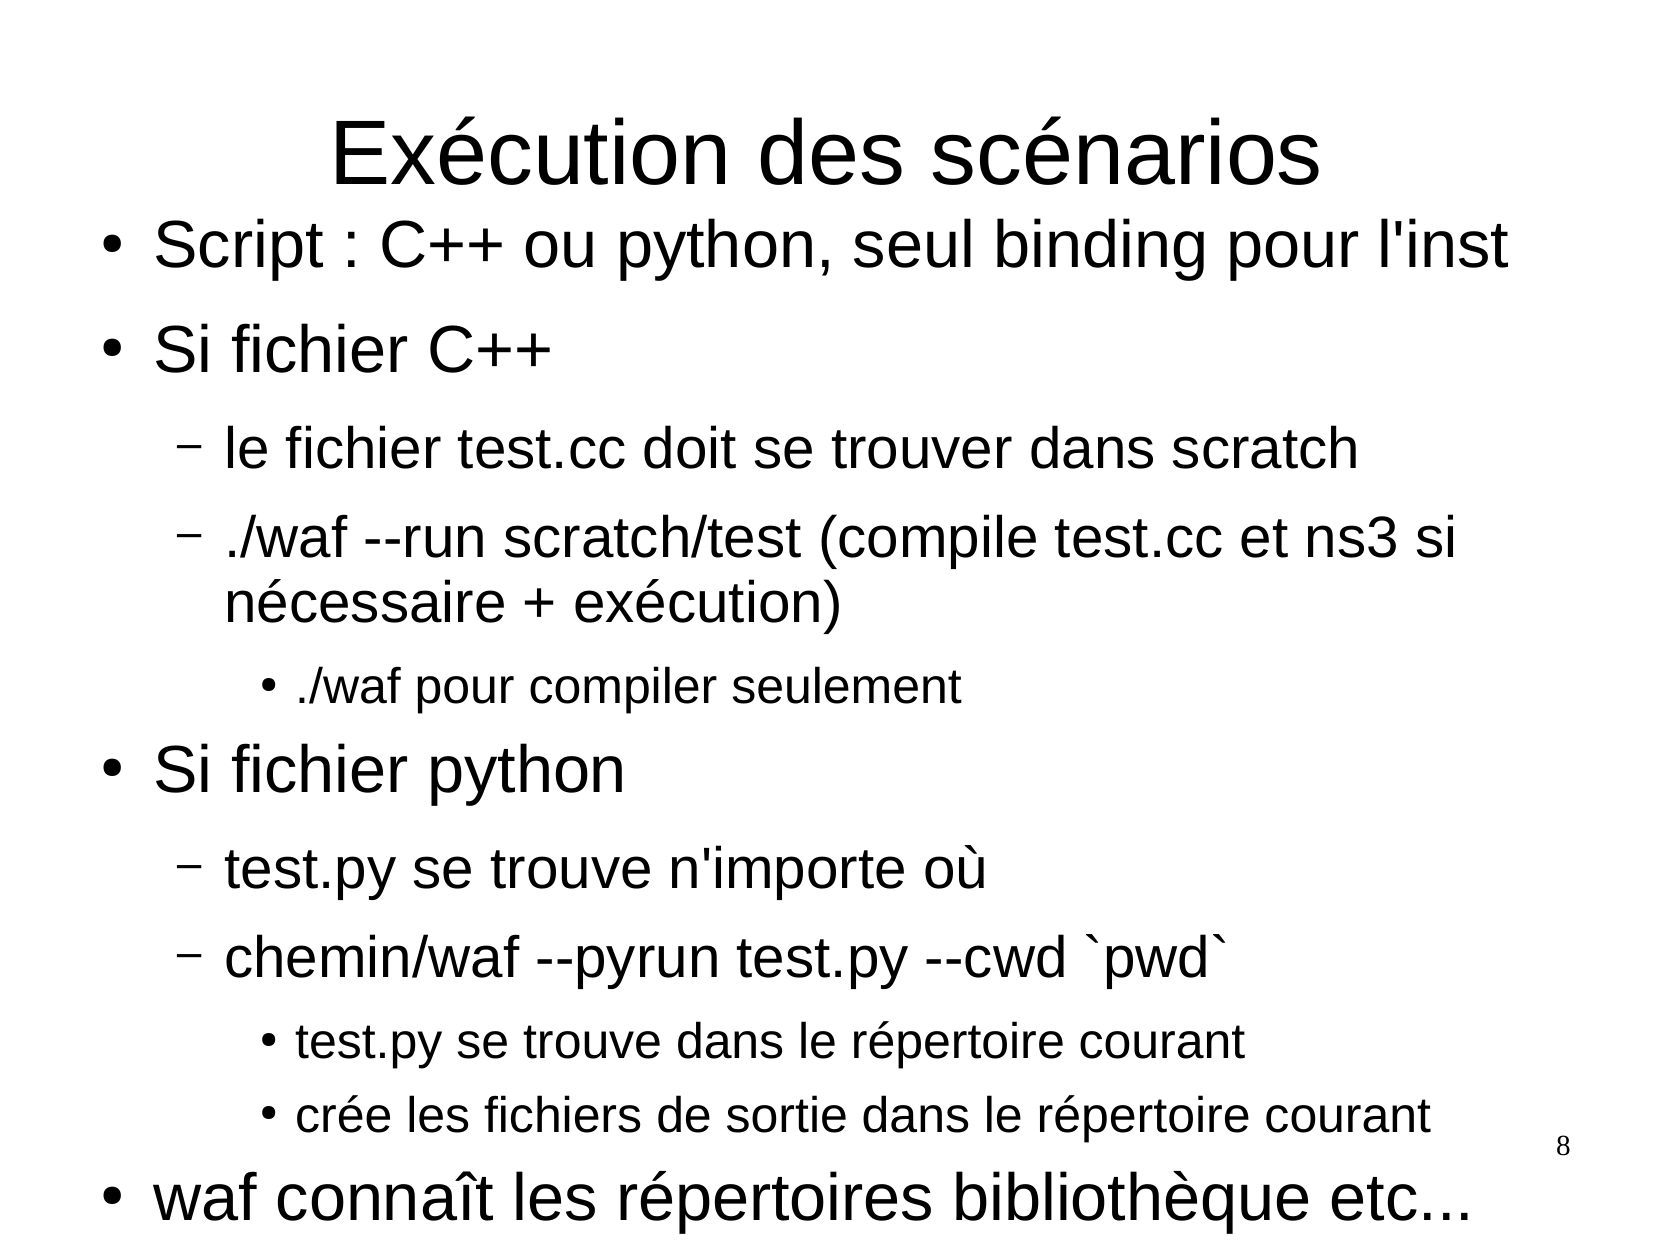

# Exécution des scénarios
Script : C++ ou python, seul binding pour l'inst
Si fichier C++
le fichier test.cc doit se trouver dans scratch
./waf --run scratch/test (compile test.cc et ns3 si nécessaire + exécution)
./waf pour compiler seulement
Si fichier python
test.py se trouve n'importe où
chemin/waf --pyrun test.py --cwd `pwd`
test.py se trouve dans le répertoire courant
crée les fichiers de sortie dans le répertoire courant
waf connaît les répertoires bibliothèque etc...
8